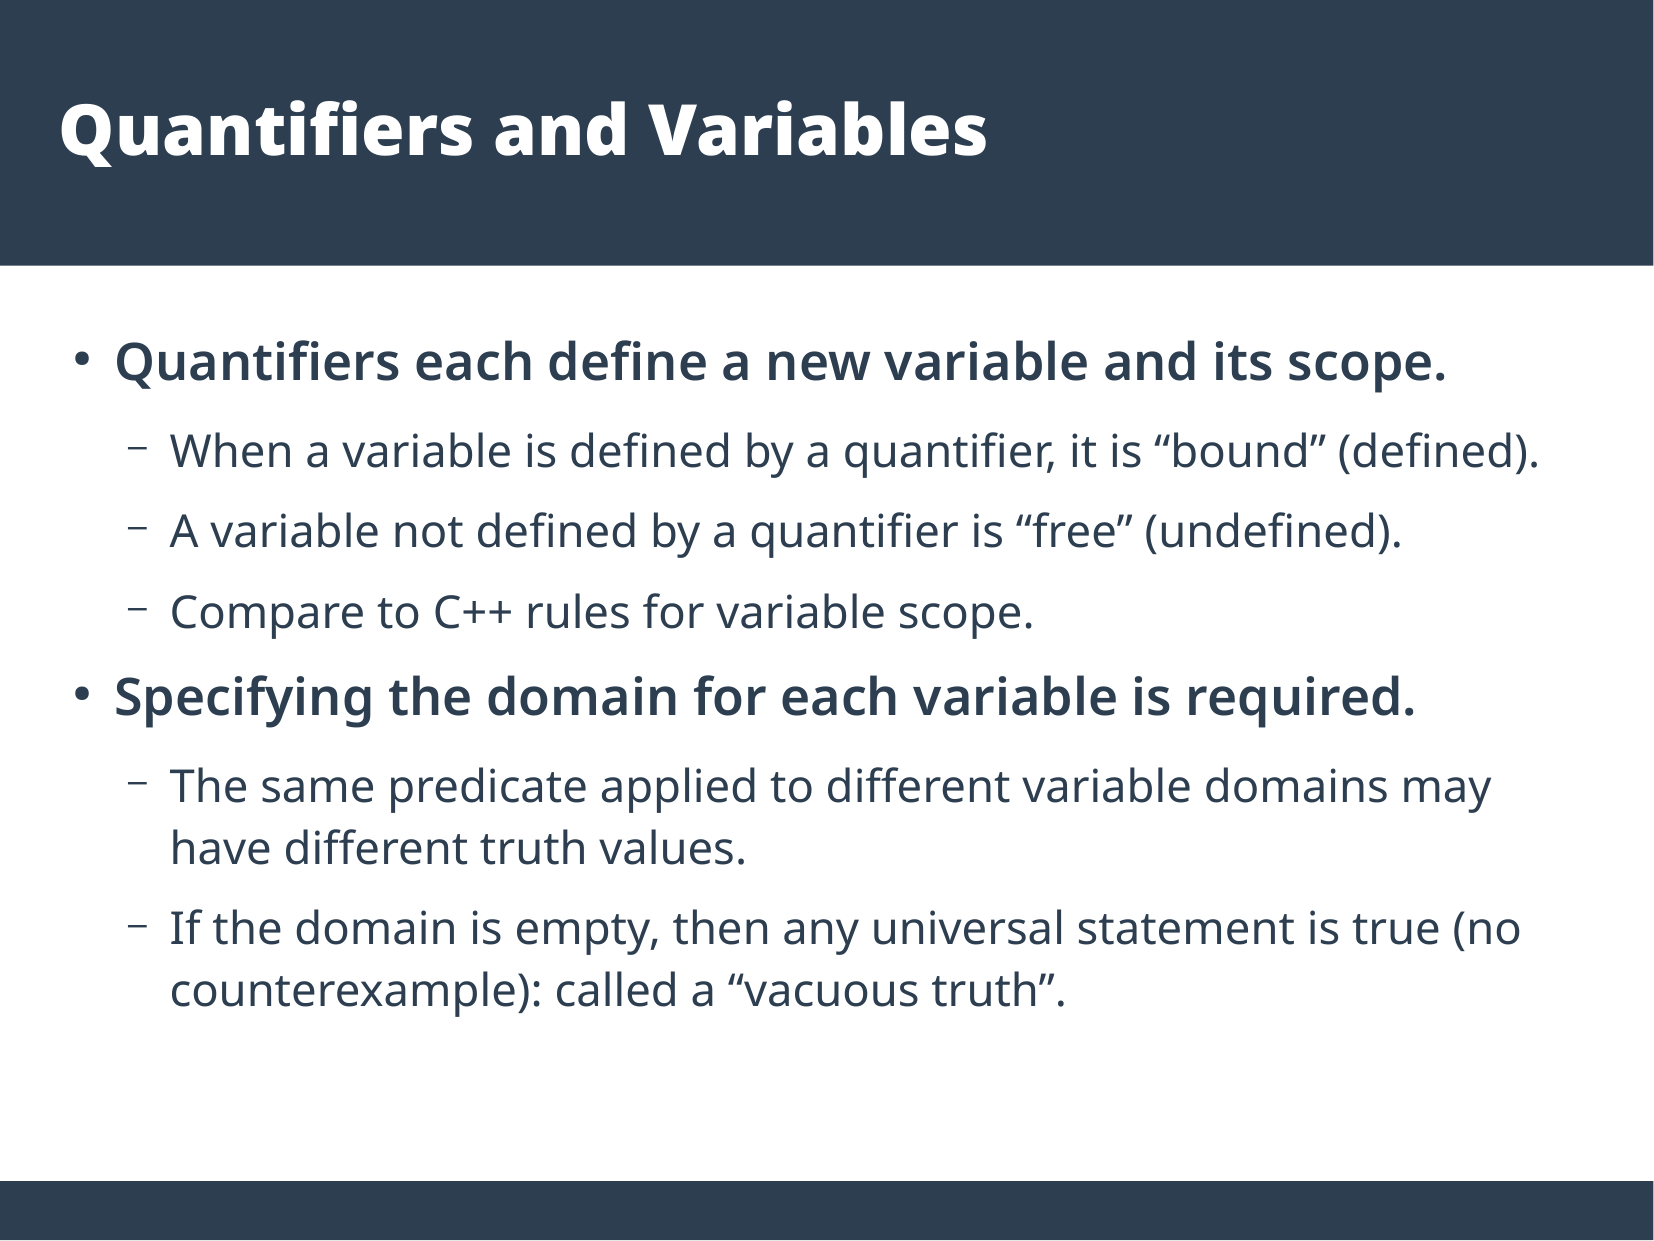

# Quantifiers and Variables
Quantifiers each define a new variable and its scope.
When a variable is defined by a quantifier, it is “bound” (defined).
A variable not defined by a quantifier is “free” (undefined).
Compare to C++ rules for variable scope.
Specifying the domain for each variable is required.
The same predicate applied to different variable domains may have different truth values.
If the domain is empty, then any universal statement is true (no counterexample): called a “vacuous truth”.